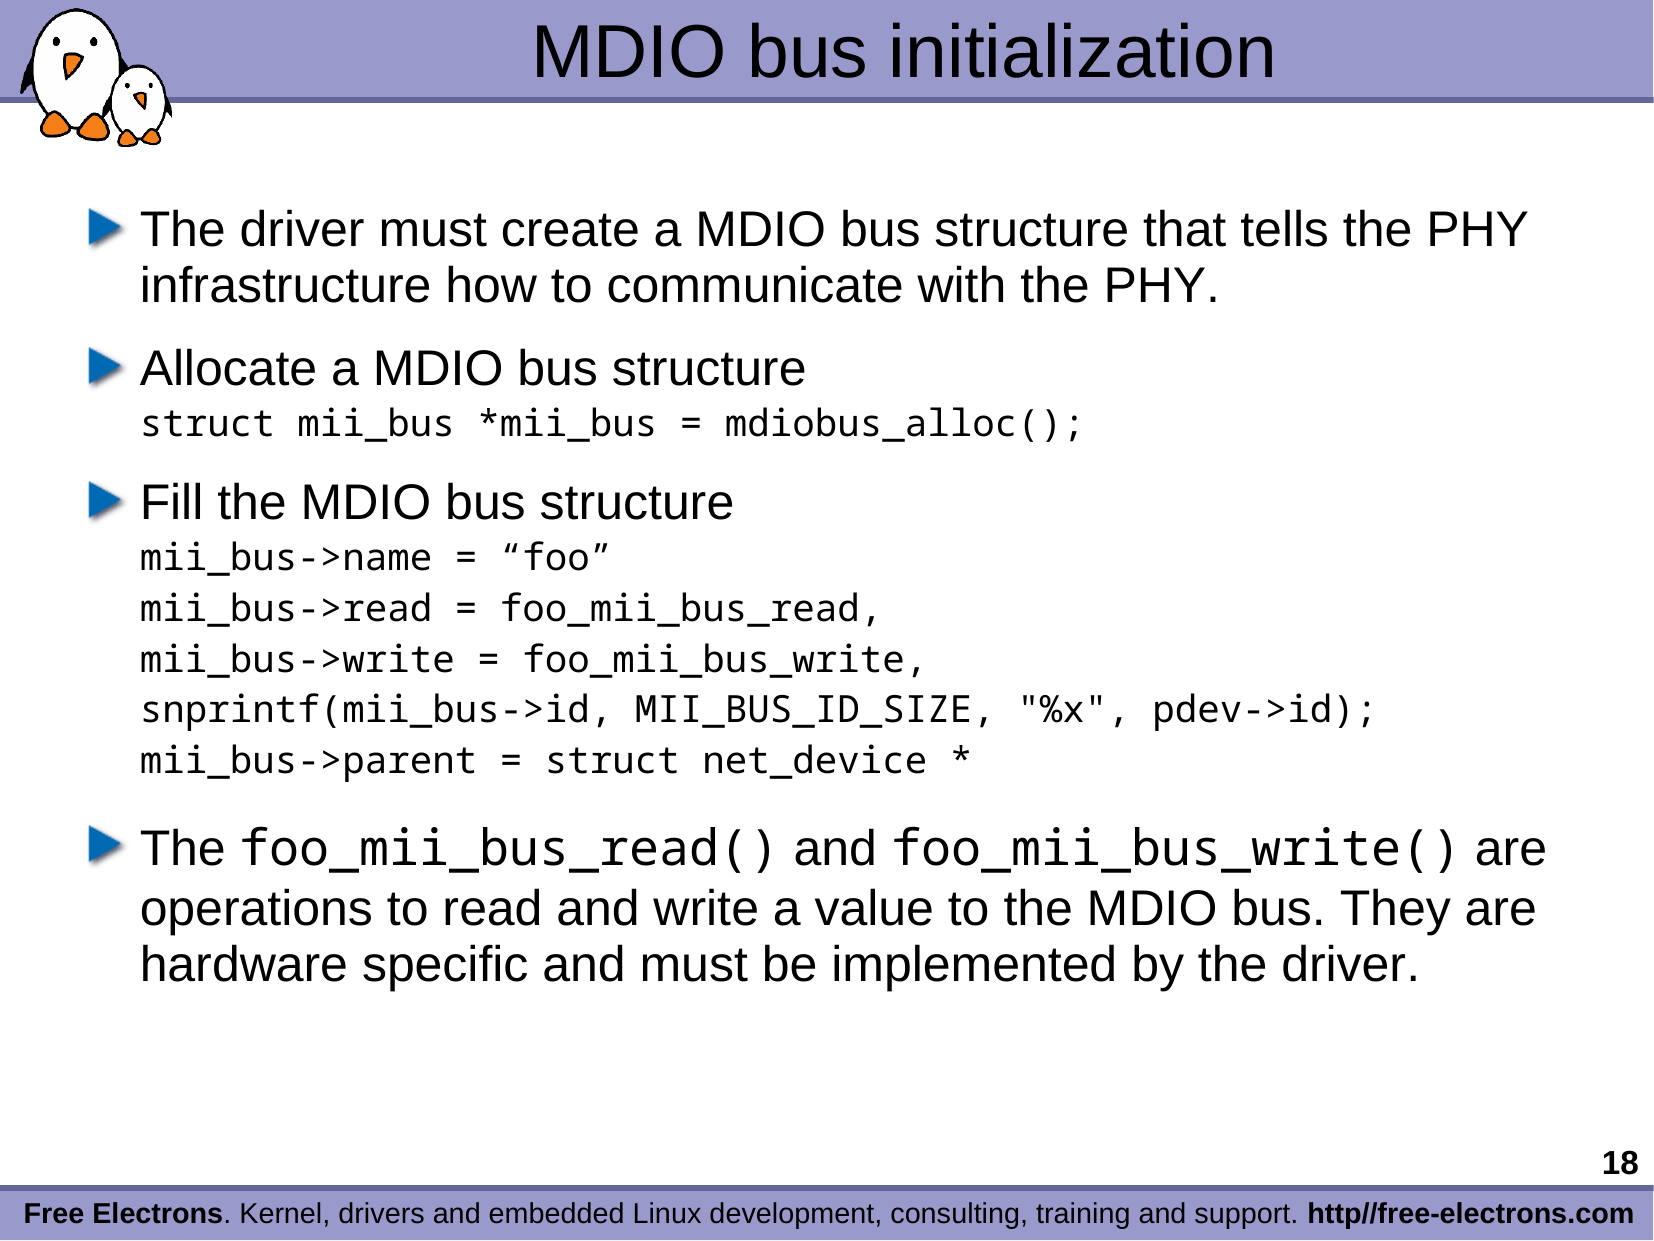

# MDIO bus initialization
The driver must create a MDIO bus structure that tells the PHY infrastructure how to communicate with the PHY.
Allocate a MDIO bus structure
struct mii_bus *mii_bus = mdiobus_alloc();
Fill the MDIO bus structure
mii_bus->name = “foo”
mii_bus->read = foo_mii_bus_read,
mii_bus->write = foo_mii_bus_write,
snprintf(mii_bus->id, MII_BUS_ID_SIZE, "%x", pdev->id);
mii_bus->parent = struct net_device *
The foo_mii_bus_read() and foo_mii_bus_write() are operations to read and write a value to the MDIO bus. They are hardware specific and must be implemented by the driver.